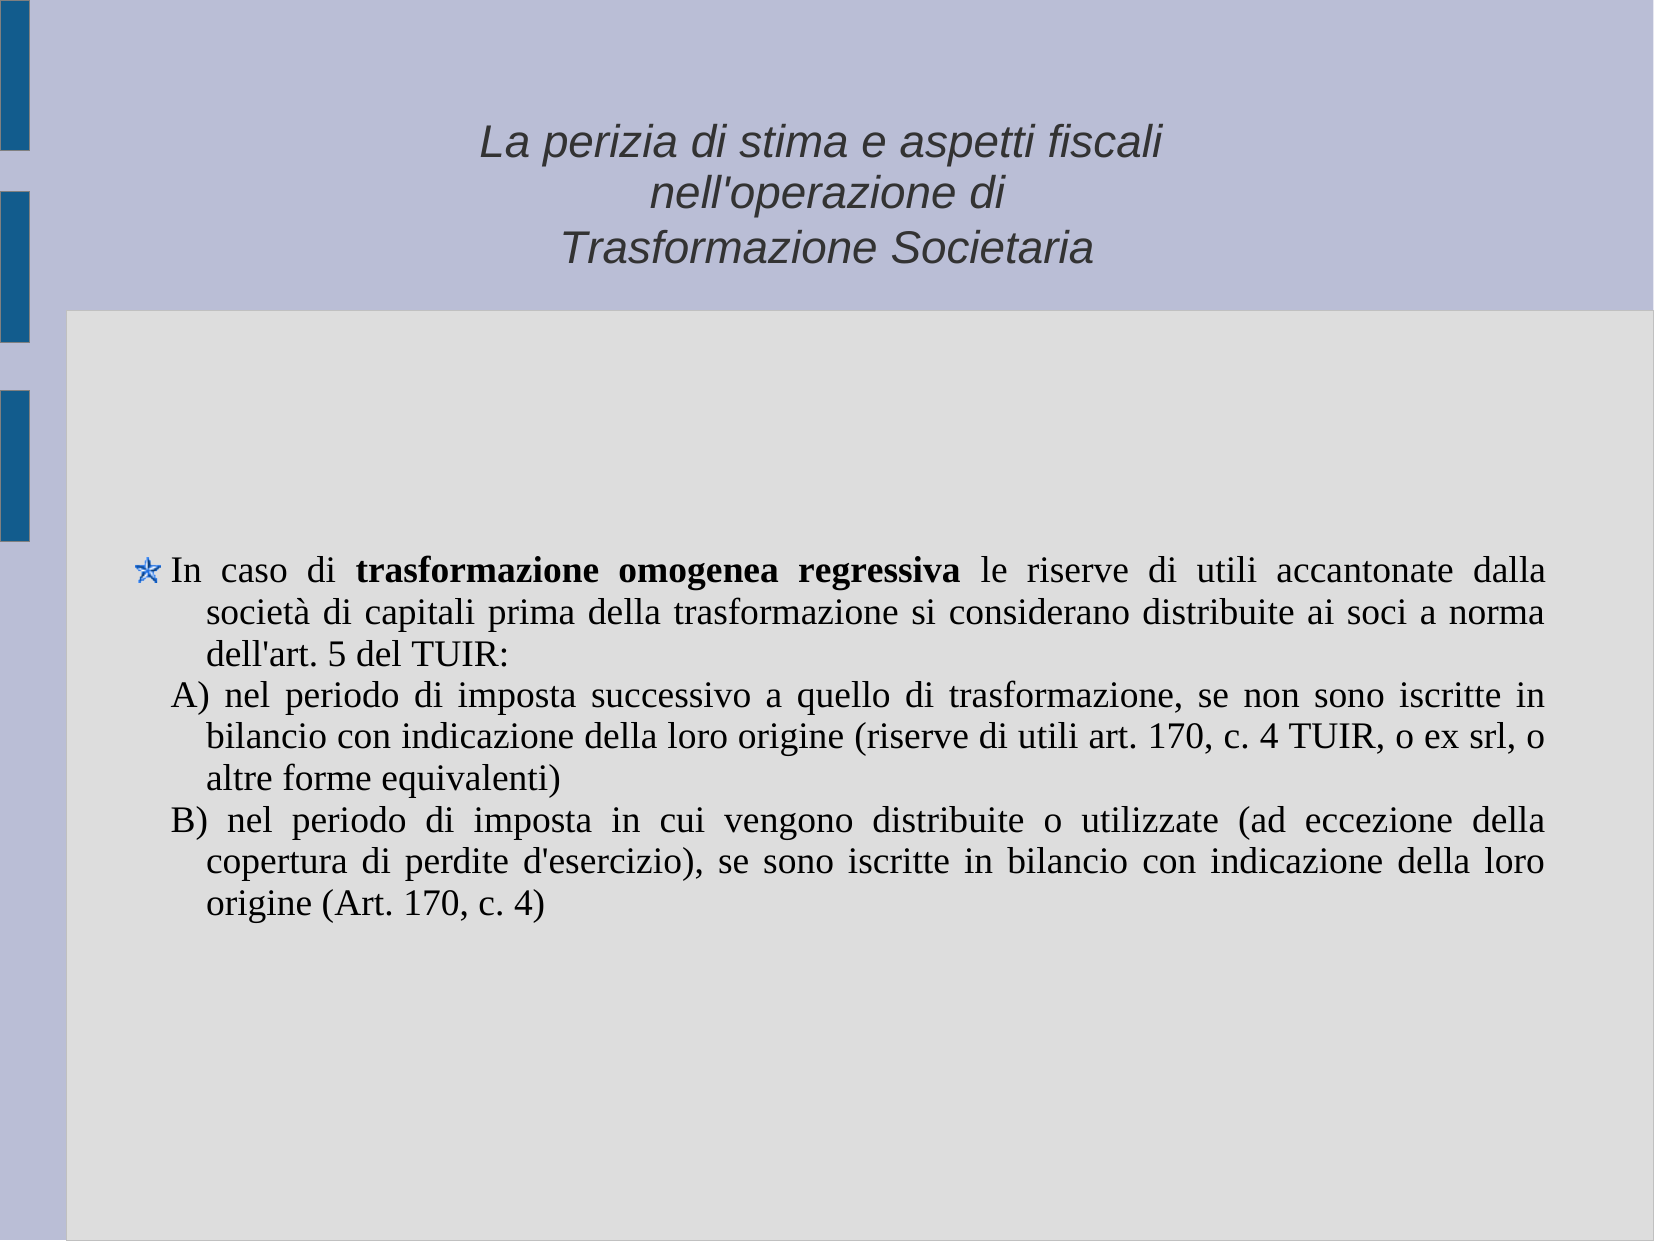

# La perizia di stima e aspetti fiscali nell'operazione di Trasformazione Societaria
In caso di trasformazione omogenea regressiva le riserve di utili accantonate dalla società di capitali prima della trasformazione si considerano distribuite ai soci a norma dell'art. 5 del TUIR:
A) nel periodo di imposta successivo a quello di trasformazione, se non sono iscritte in bilancio con indicazione della loro origine (riserve di utili art. 170, c. 4 TUIR, o ex srl, o altre forme equivalenti)
B) nel periodo di imposta in cui vengono distribuite o utilizzate (ad eccezione della copertura di perdite d'esercizio), se sono iscritte in bilancio con indicazione della loro origine (Art. 170, c. 4)